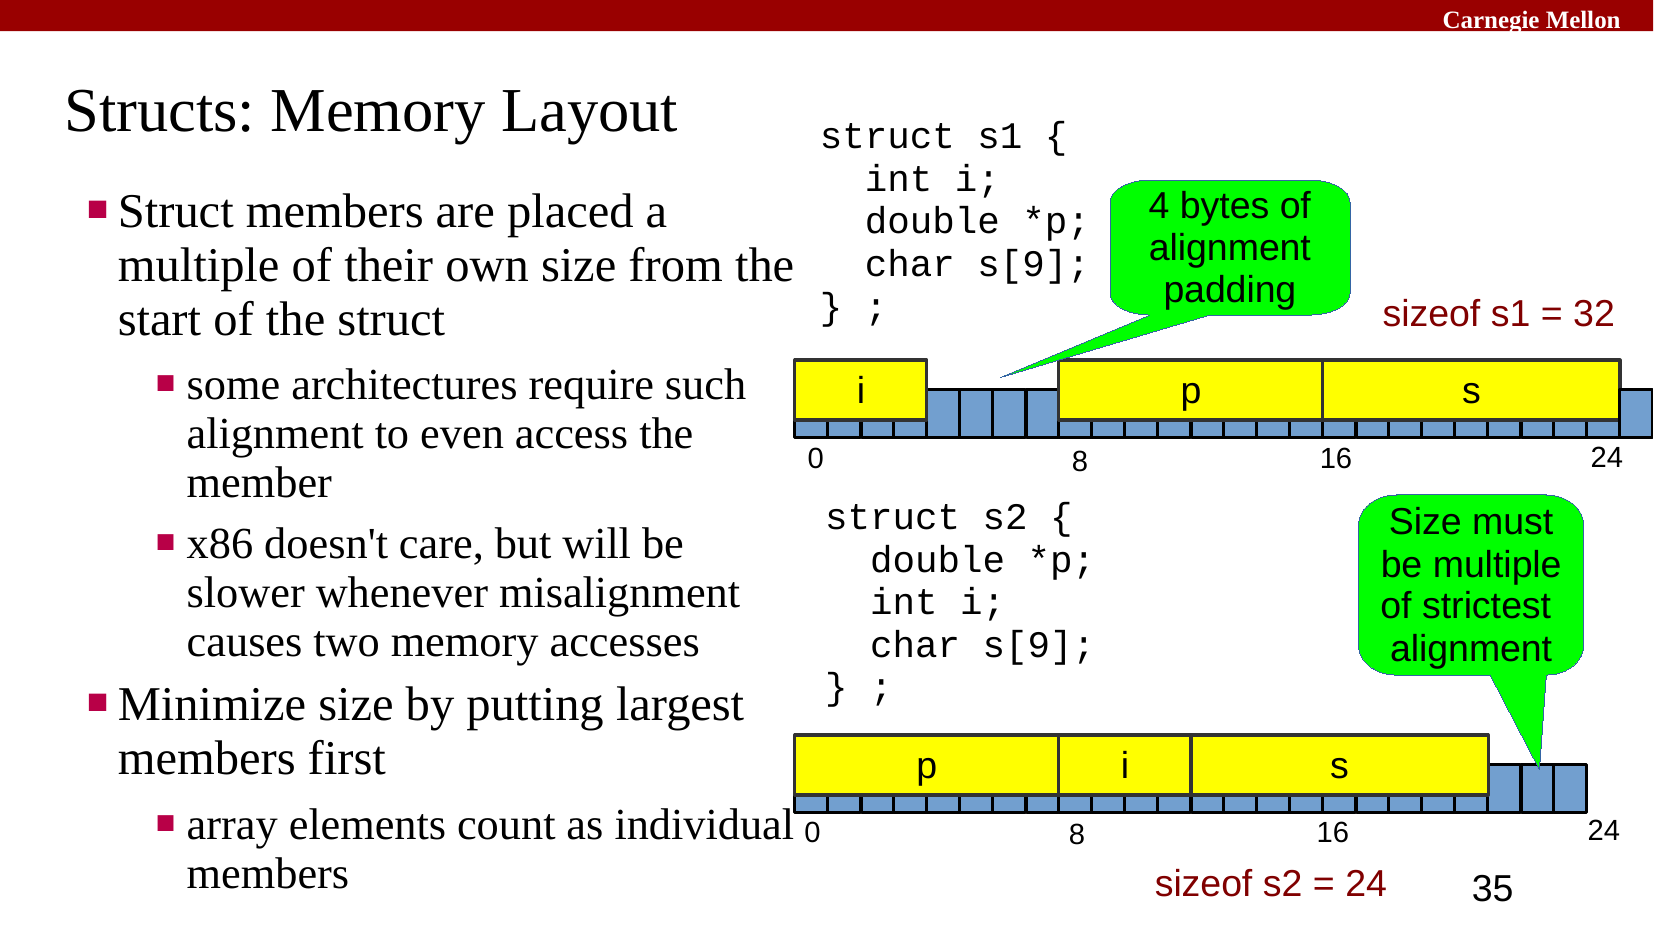

# Structs: Memory Layout
struct s1 {
 int i;
 double *p;
 char s[9];
} ;
4 bytes of
alignment
padding
Struct members are placed a multiple of their own size from the start of the struct
some architectures require such alignment to even access the member
x86 doesn't care, but will be slower whenever misalignment causes two memory accesses
Minimize size by putting largest members first
array elements count as individual members
sizeof s1 = 32
i
p
s
24
0
16
8
struct s2 {
 double *p;
 int i;
 char s[9];
} ;
Size must
be multiple
of strictest
alignment
p
i
s
24
0
16
8
sizeof s2 = 24